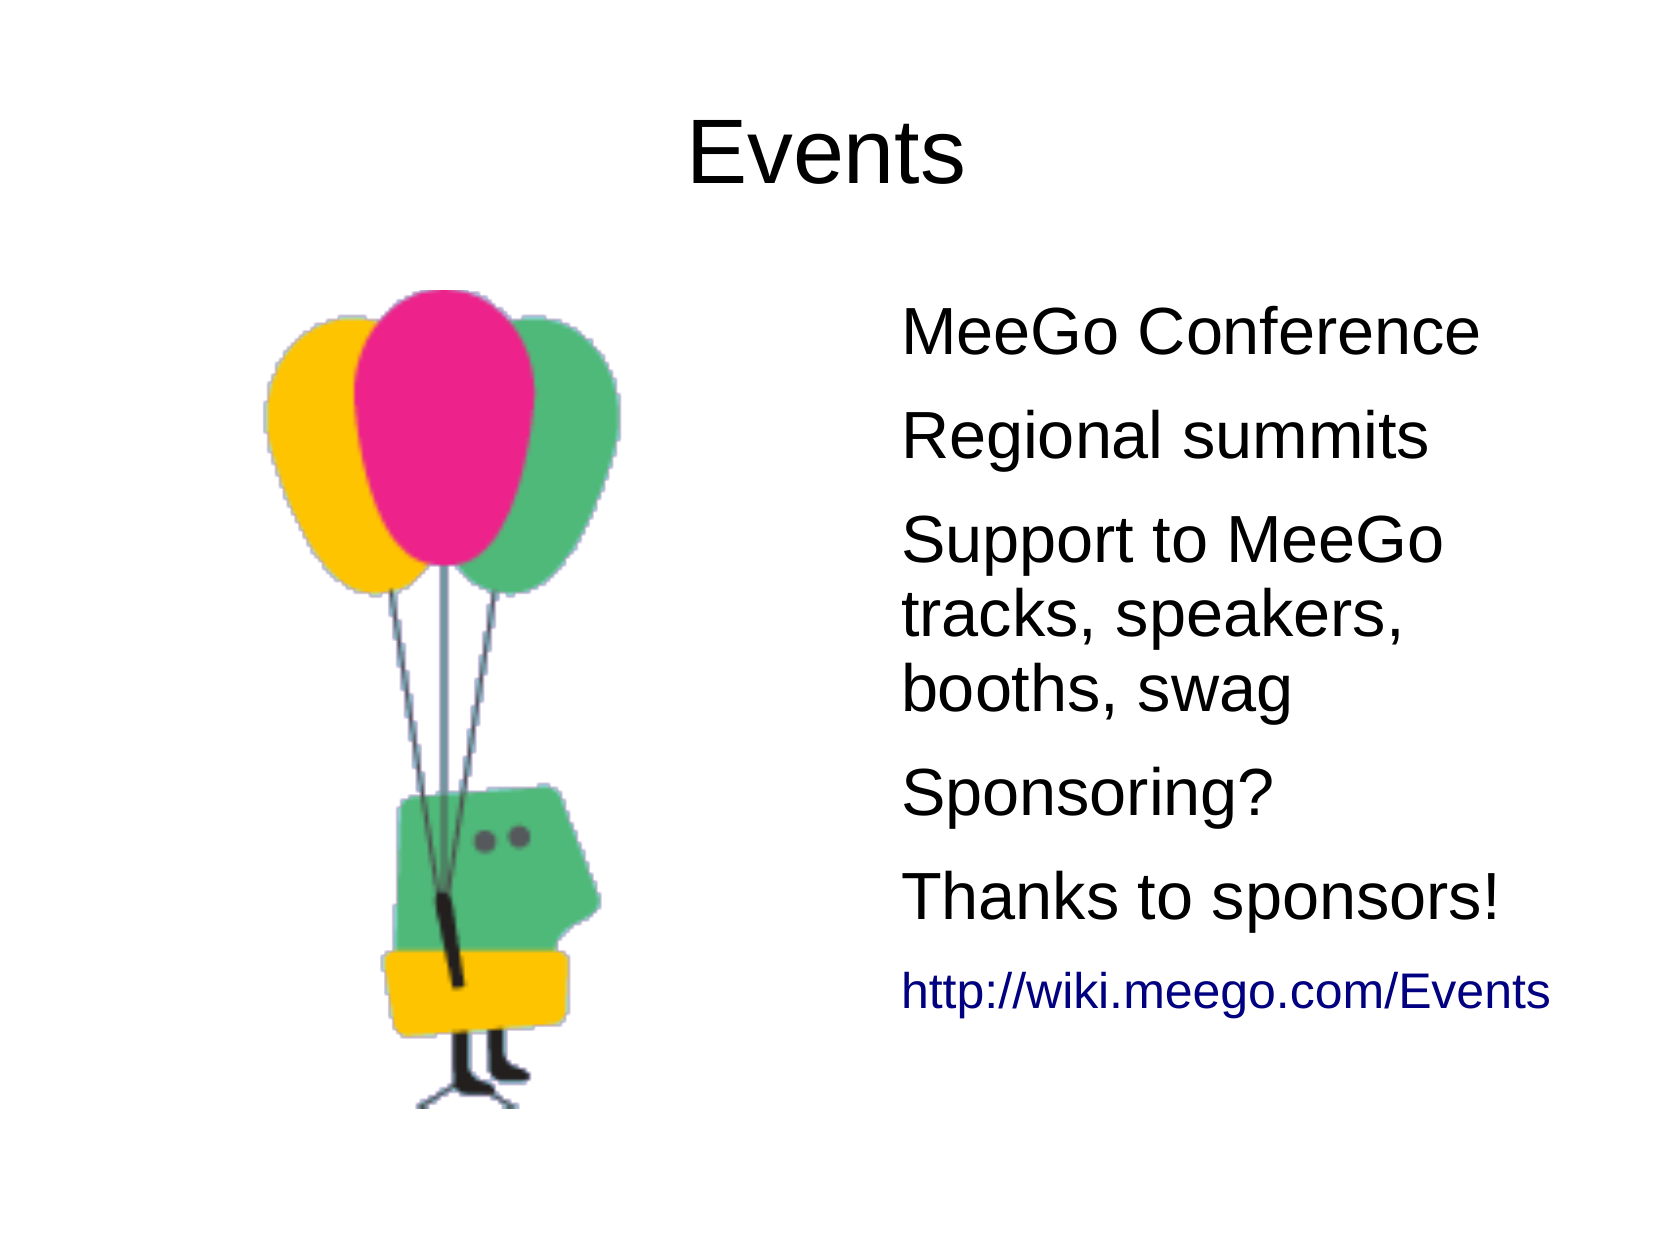

# Events
MeeGo Conference
Regional summits
Support to MeeGo tracks, speakers, booths, swag
Sponsoring?
Thanks to sponsors!
http://wiki.meego.com/Events